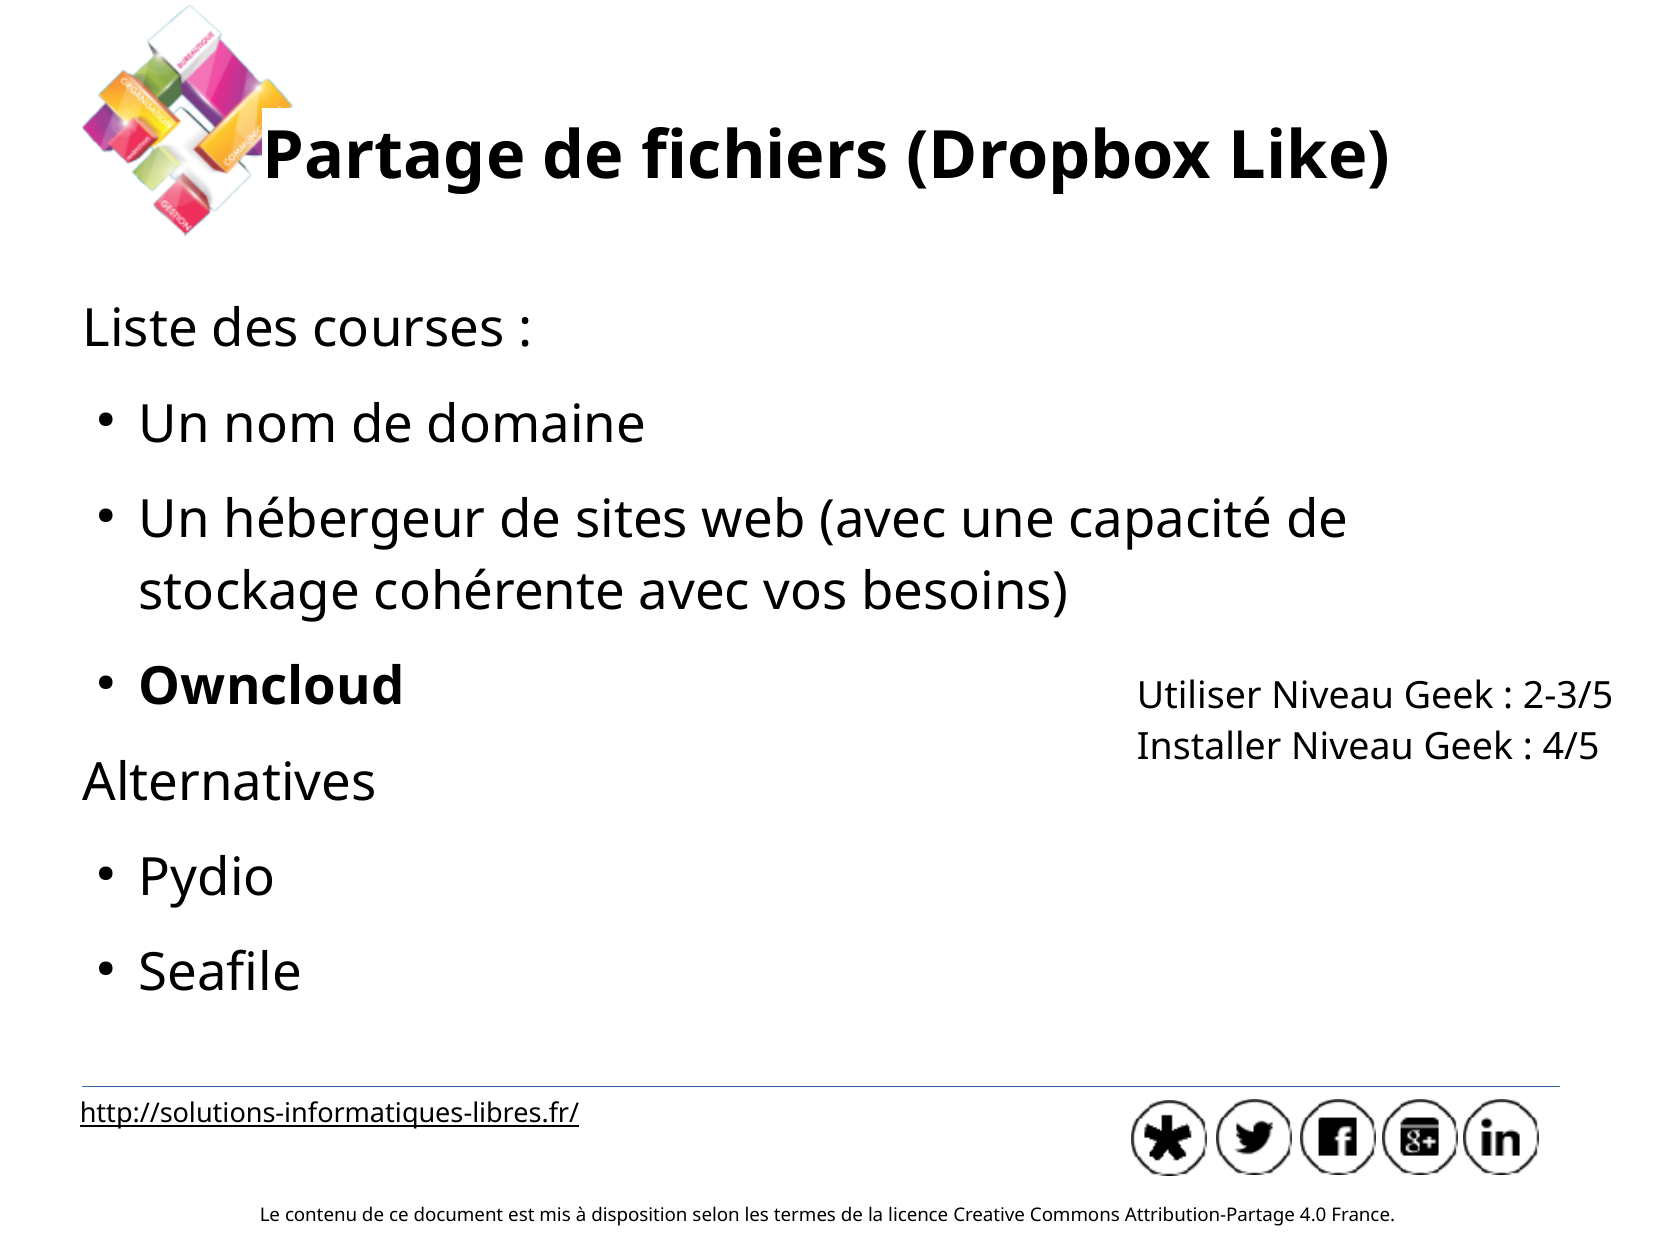

# Partage de fichiers (Dropbox Like)
Liste des courses :
Un nom de domaine
Un hébergeur de sites web (avec une capacité de stockage cohérente avec vos besoins)
Owncloud
Alternatives
Pydio
Seafile
Utiliser Niveau Geek : 2-3/5
Installer Niveau Geek : 4/5